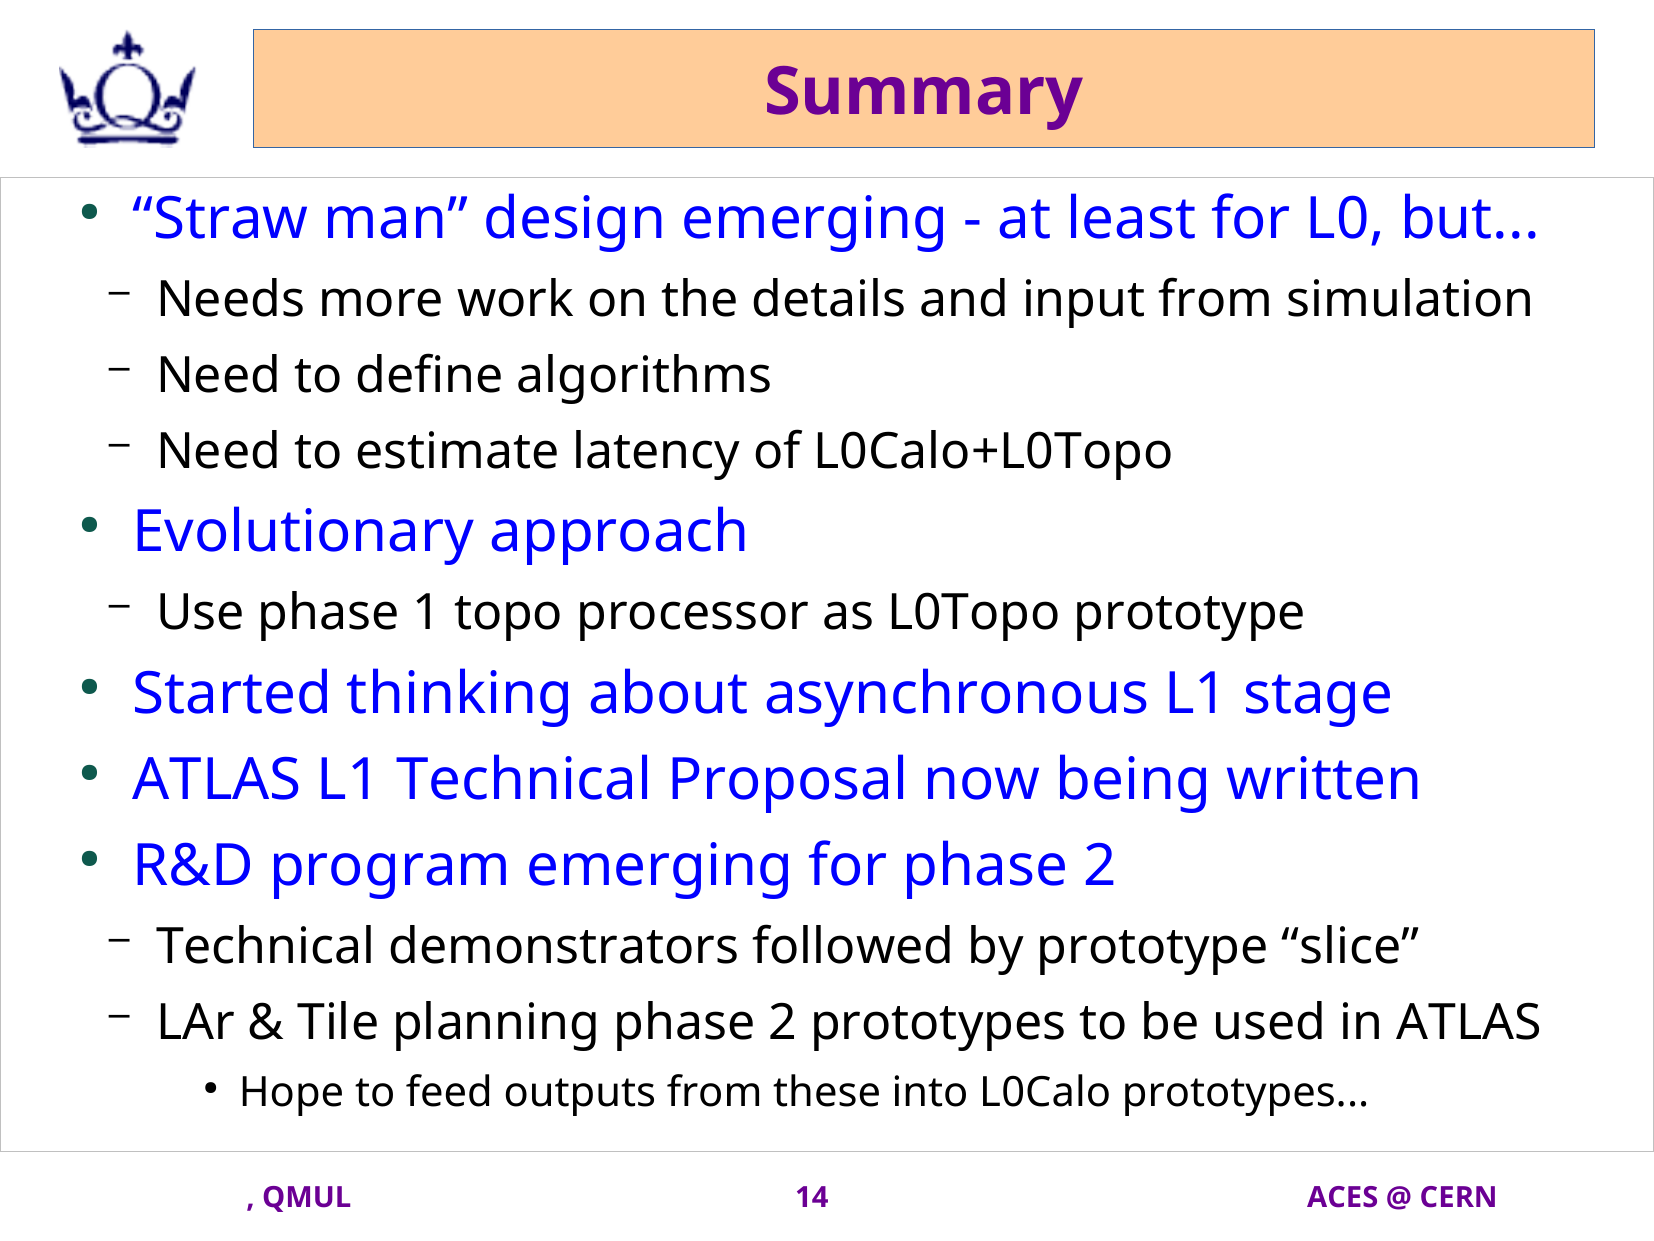

# Summary
“Straw man” design emerging - at least for L0, but...
Needs more work on the details and input from simulation
Need to define algorithms
Need to estimate latency of L0Calo+L0Topo
Evolutionary approach
Use phase 1 topo processor as L0Topo prototype
Started thinking about asynchronous L1 stage
ATLAS L1 Technical Proposal now being written
R&D program emerging for phase 2
Technical demonstrators followed by prototype “slice”
LAr & Tile planning phase 2 prototypes to be used in ATLAS
Hope to feed outputs from these into L0Calo prototypes...